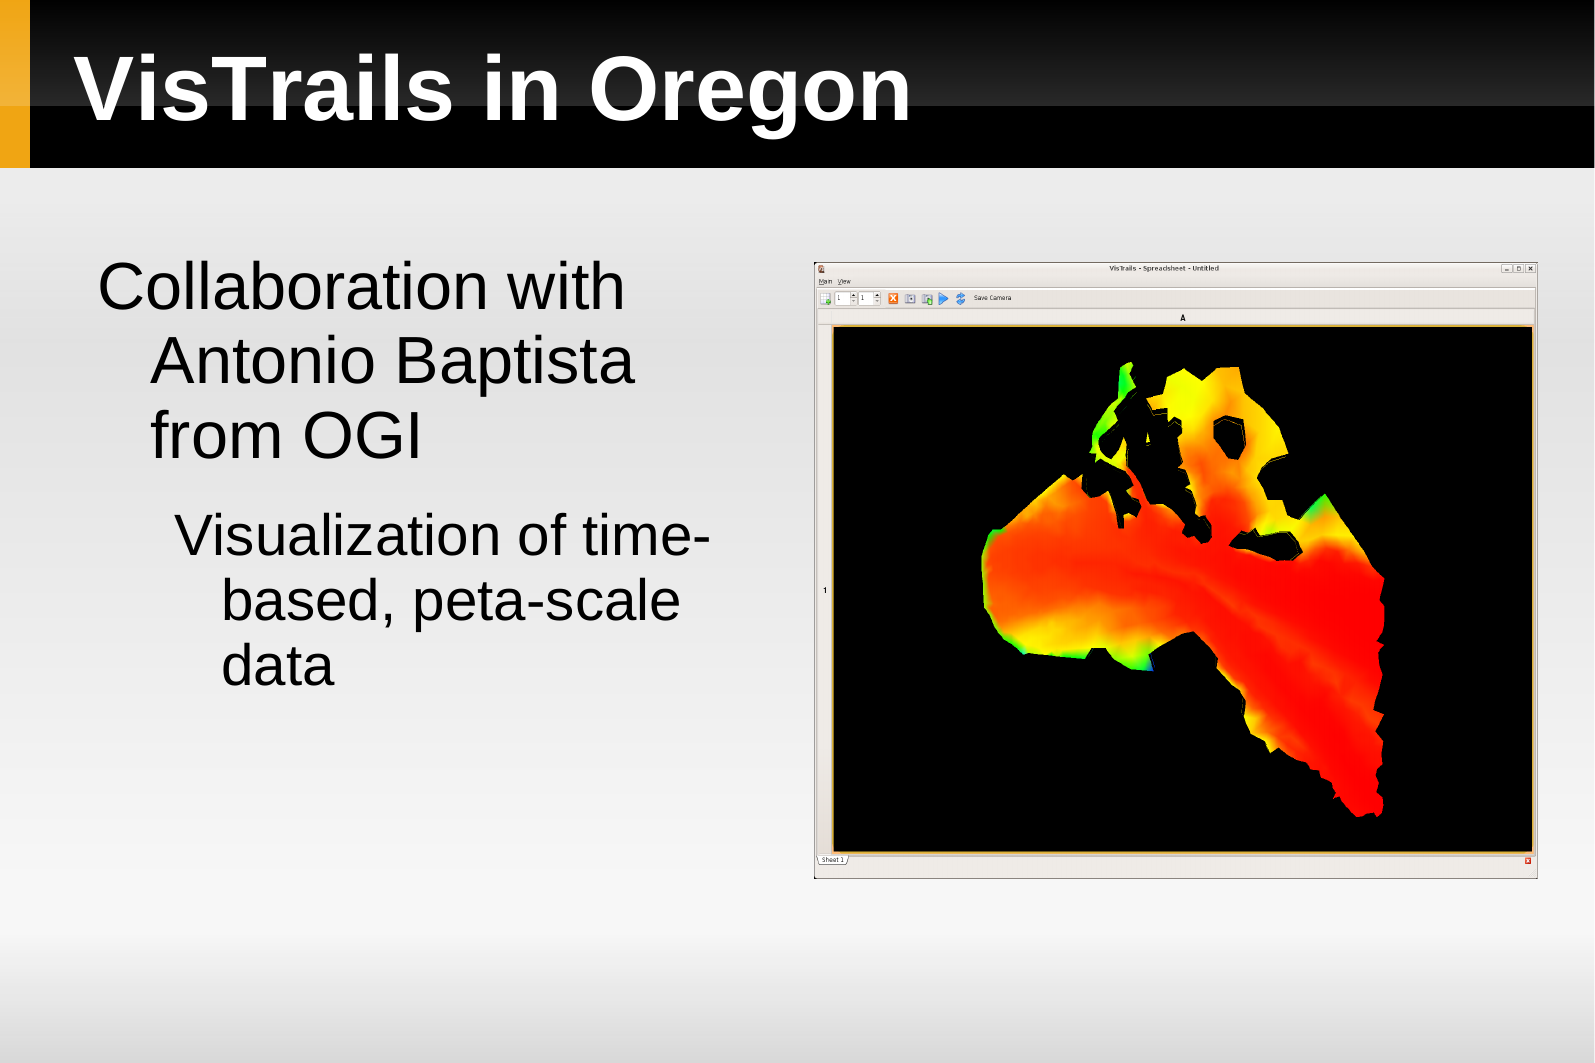

# VisTrails in Oregon
Collaboration with Antonio Baptista from OGI
Visualization of time-based, peta-scale data